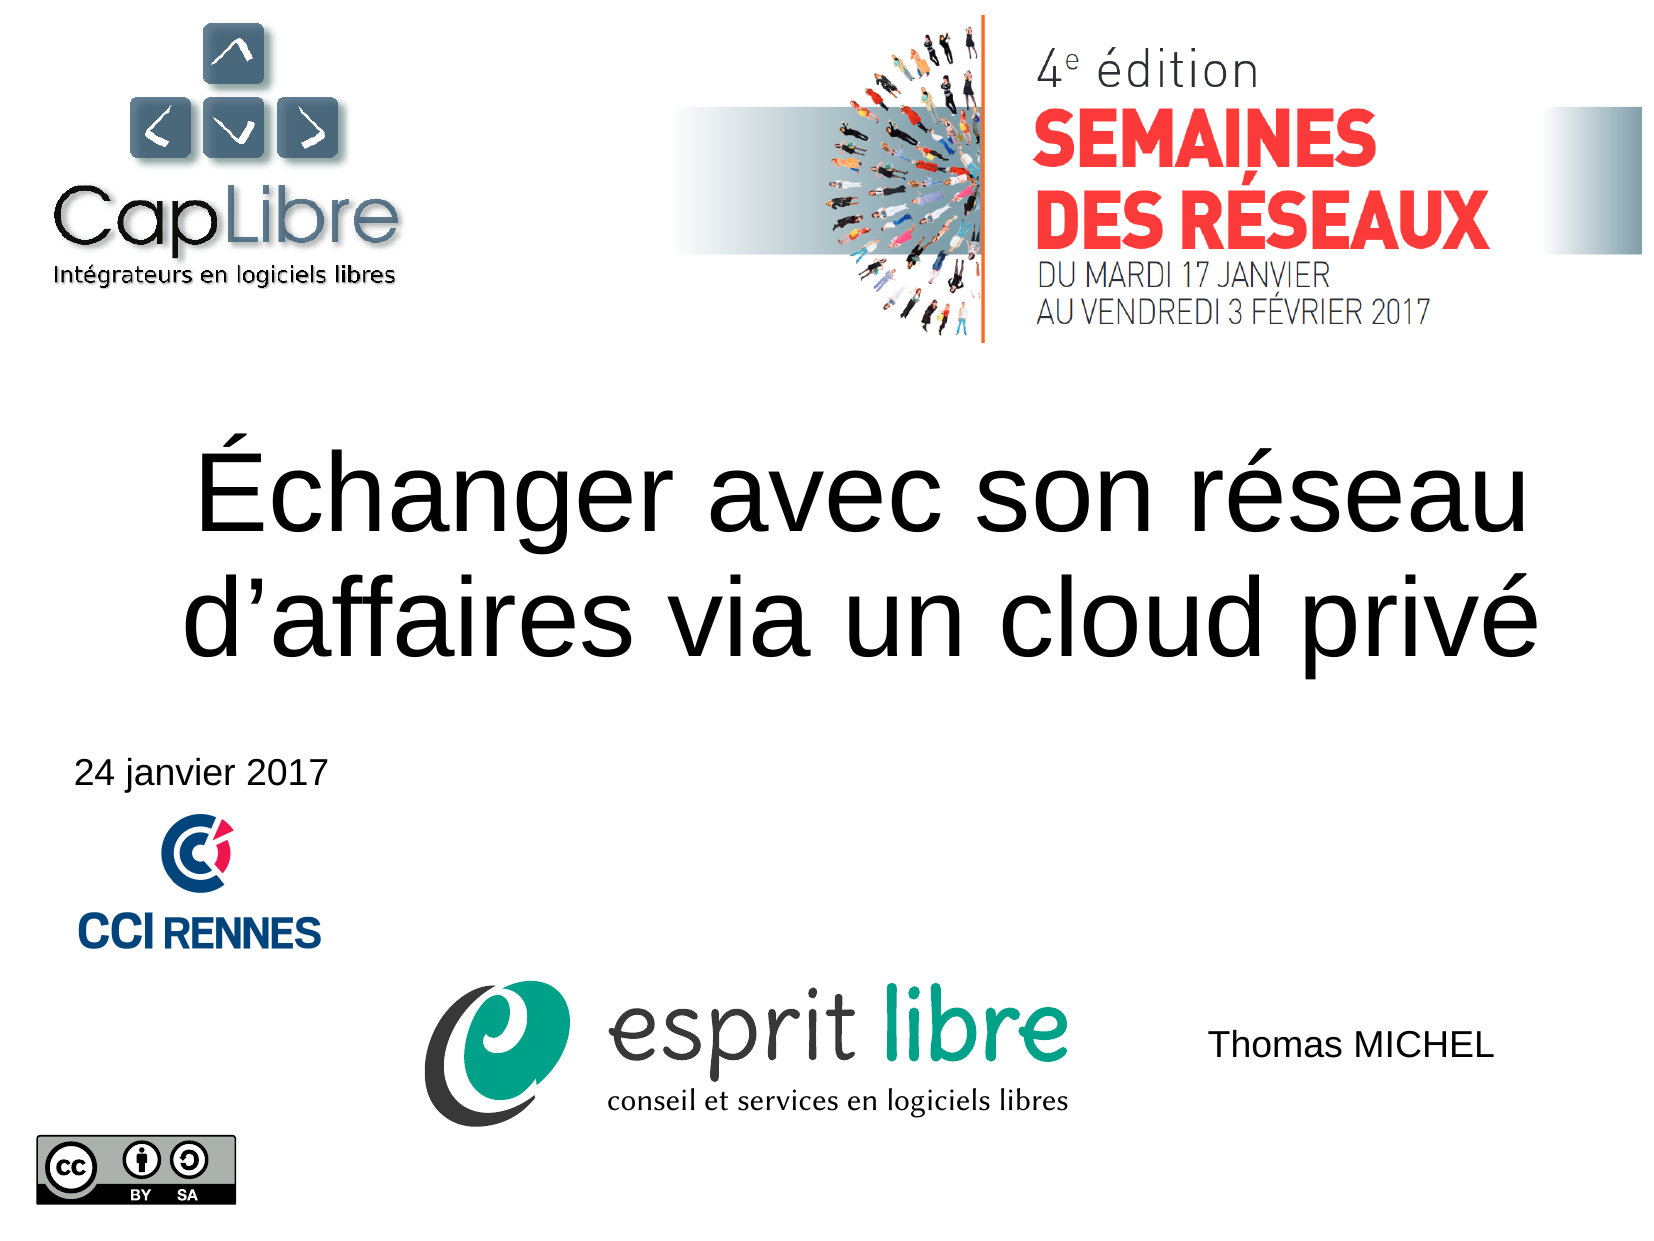

# Échanger avec son réseau d’affaires via un cloud privé
24 janvier 2017
CCI Rennes
Thomas MICHEL